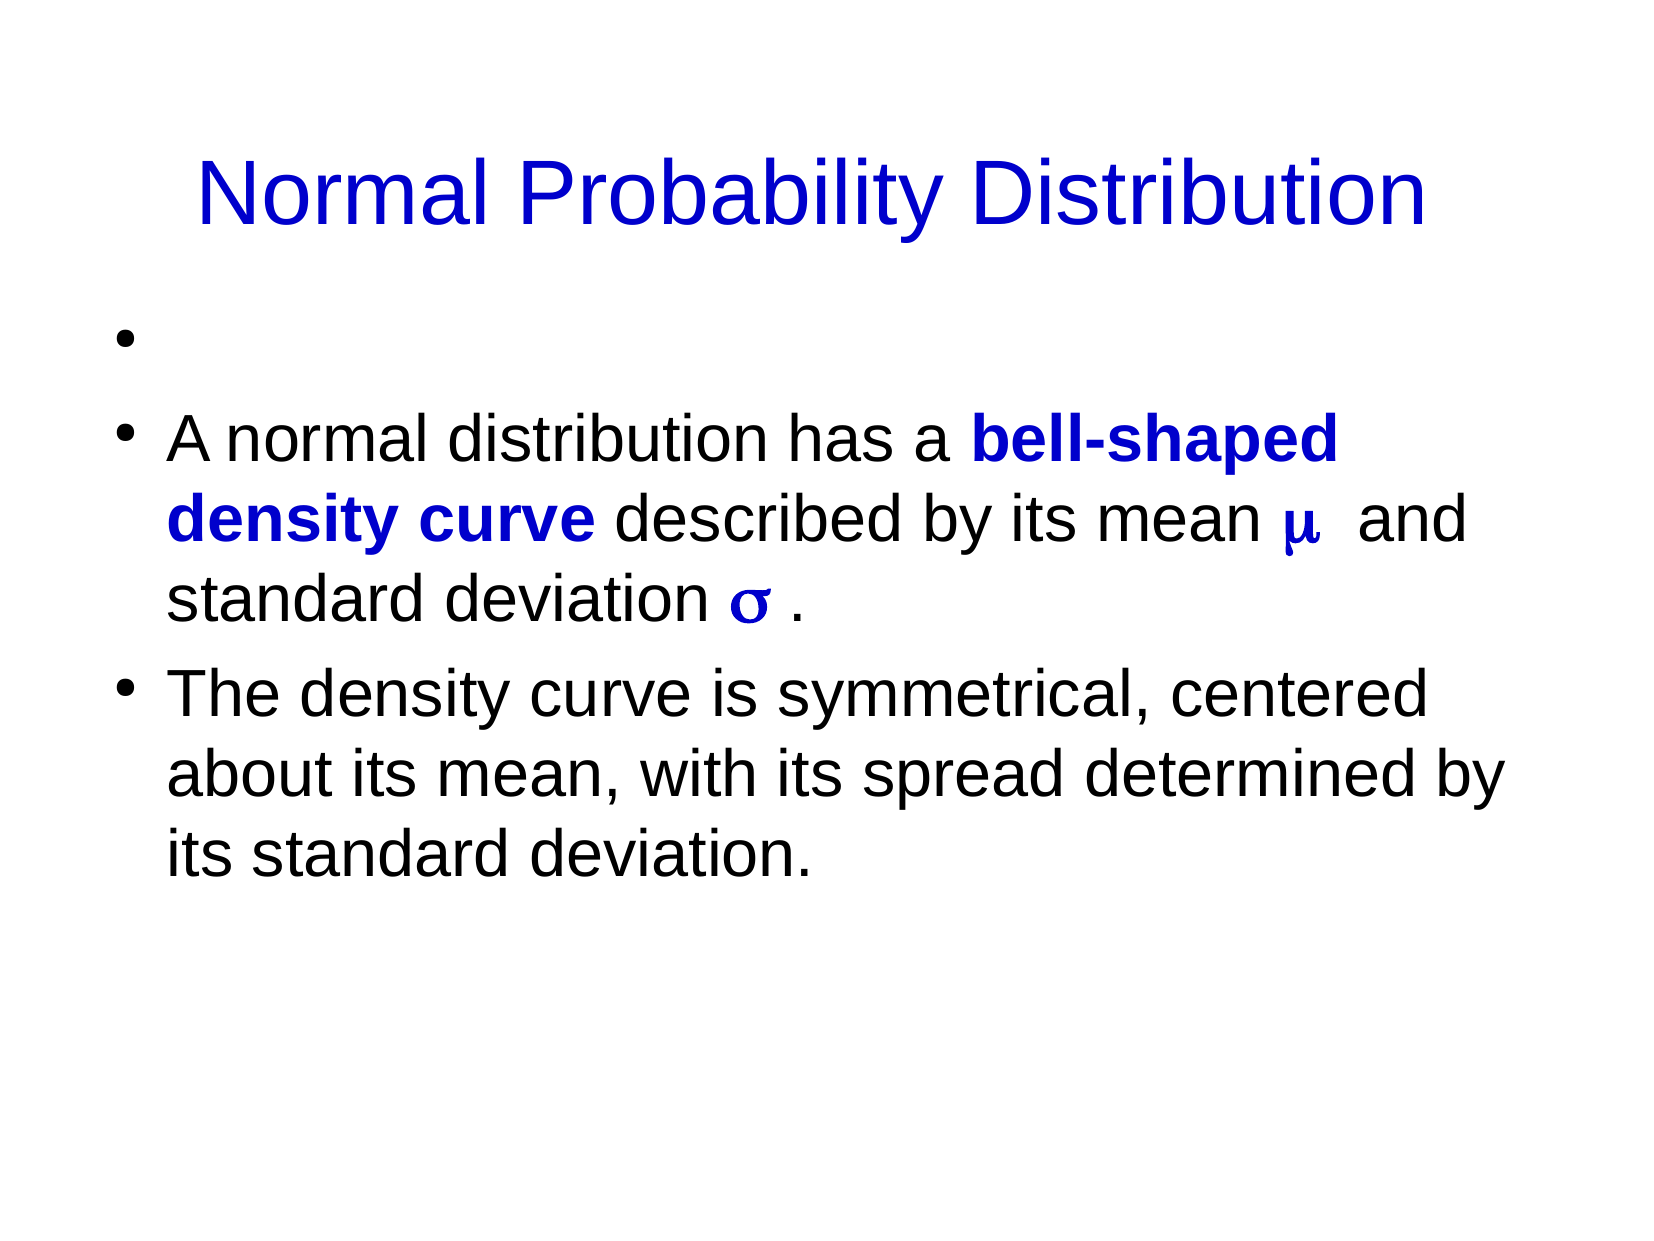

# Normal Probability Distribution
A normal distribution has a bell-shaped density curve described by its mean  and standard deviation  .
The density curve is symmetrical, centered about its mean, with its spread determined by its standard deviation.